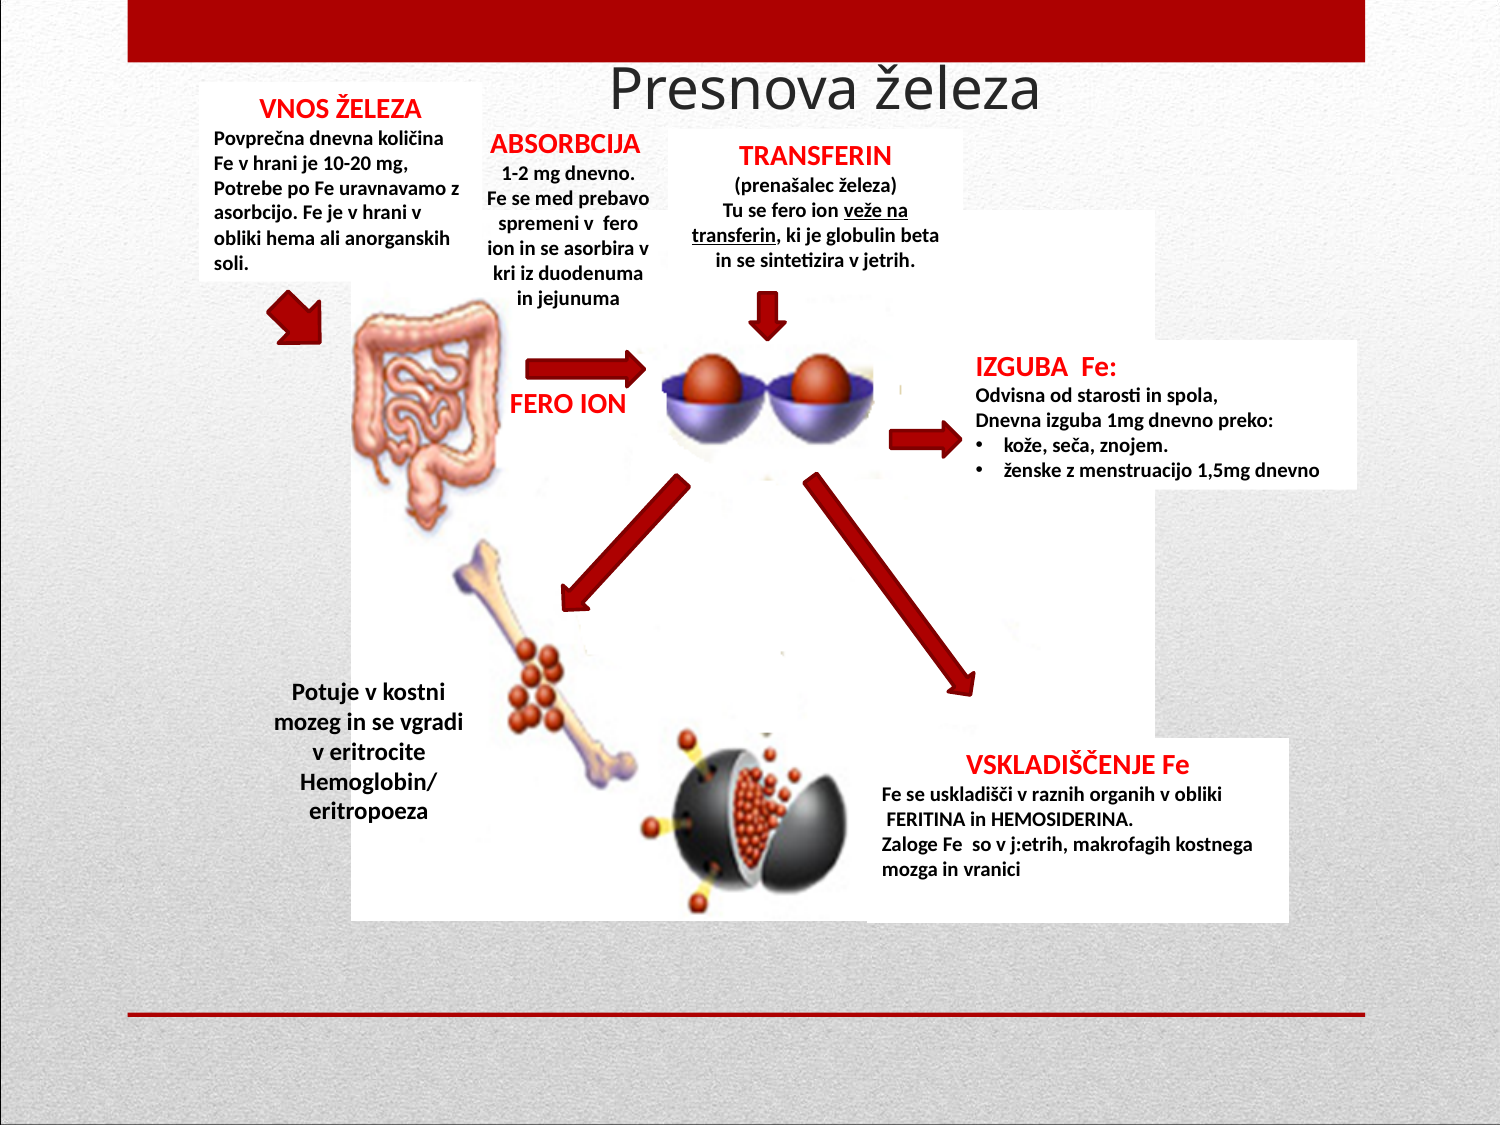

# Presnova železa
VNOS ŽELEZA
Povprečna dnevna količina Fe v hrani je 10-20 mg, Potrebe po Fe uravnavamo z asorbcijo. Fe je v hrani v obliki hema ali anorganskih soli.
ABSORBCIJA
1-2 mg dnevno.
Fe se med prebavo spremeni v fero ion in se asorbira v kri iz duodenuma in jejunuma
FERO ION
TRANSFERIN
(prenašalec železa)
Tu se fero ion veže na transferin, ki je globulin beta in se sintetizira v jetrih.
IZGUBA Fe:
Odvisna od starosti in spola,
Dnevna izguba 1mg dnevno preko:
kože, seča, znojem.
ženske z menstruacijo 1,5mg dnevno
Potuje v kostni mozeg in se vgradi v eritrocite
Hemoglobin/
eritropoeza
VSKLADIŠČENJE Fe
Fe se uskladišči v raznih organih v obliki
 FERITINA in HEMOSIDERINA.
Zaloge Fe so v j:etrih, makrofagih kostnega mozga in vranici